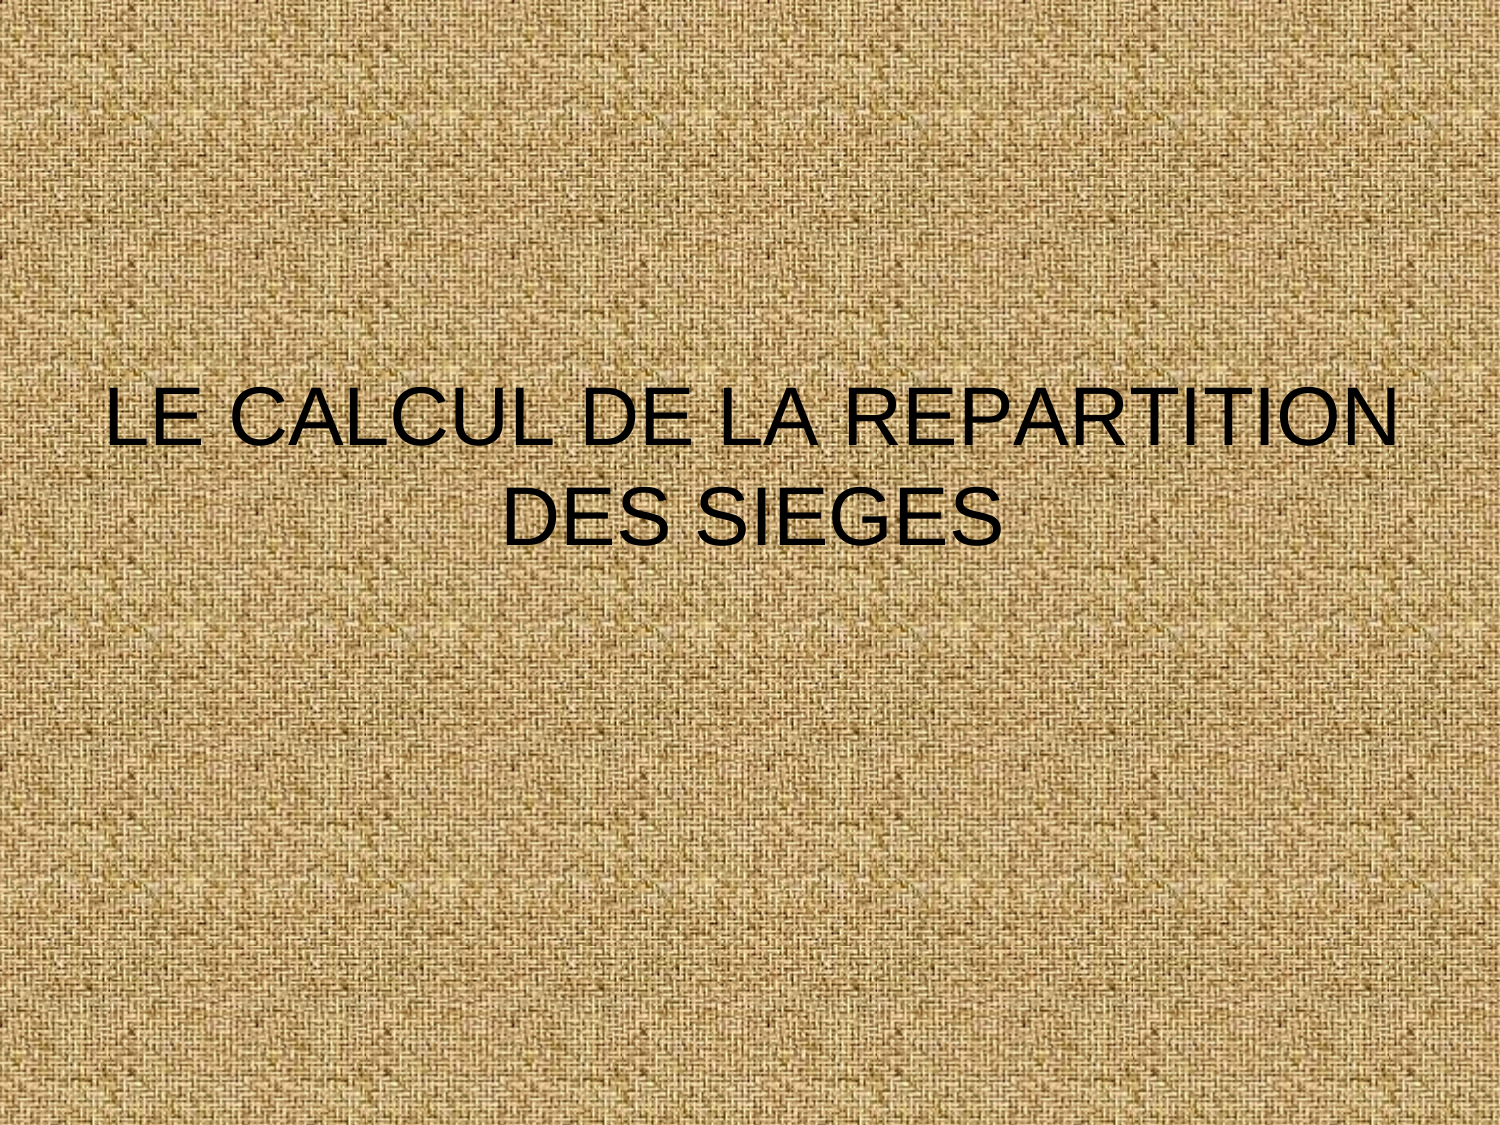

LE CALCUL DE LA REPARTITION DES SIEGES